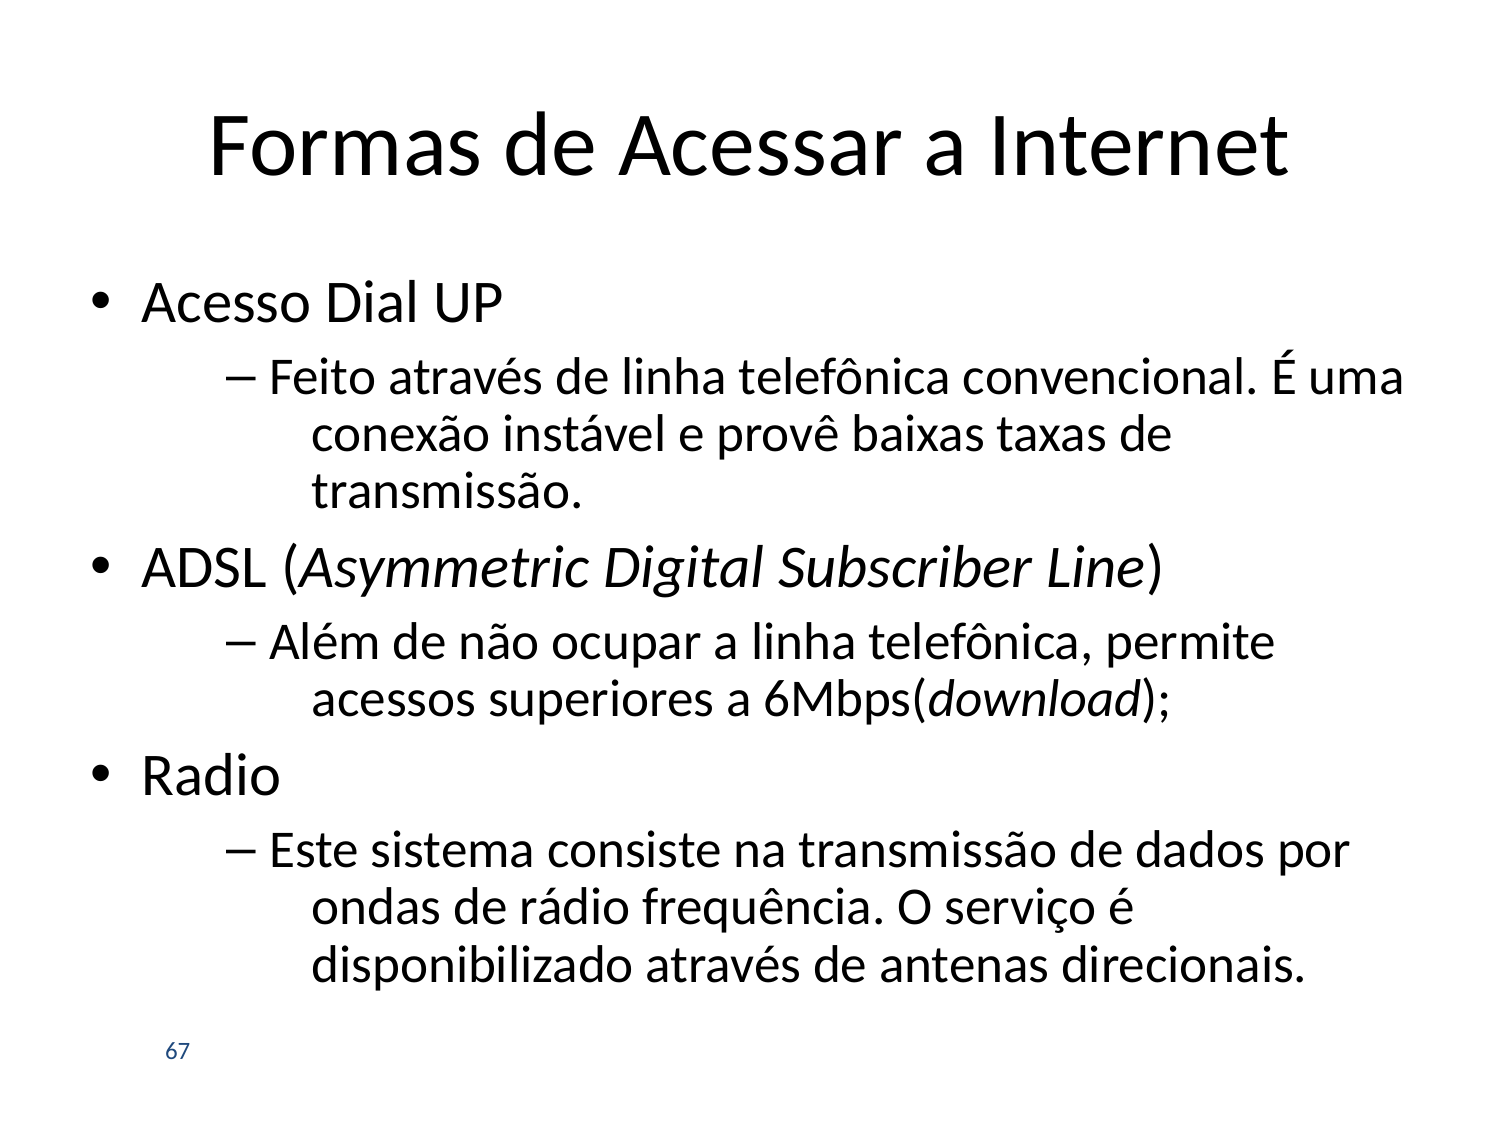

# Formas de Acessar a Internet
Acesso Dial UP
Feito através de linha telefônica convencional. É uma conexão instável e provê baixas taxas de transmissão.
ADSL (Asymmetric Digital Subscriber Line)
Além de não ocupar a linha telefônica, permite acessos superiores a 6Mbps(download);
Radio
Este sistema consiste na transmissão de dados por ondas de rádio frequência. O serviço é disponibilizado através de antenas direcionais.